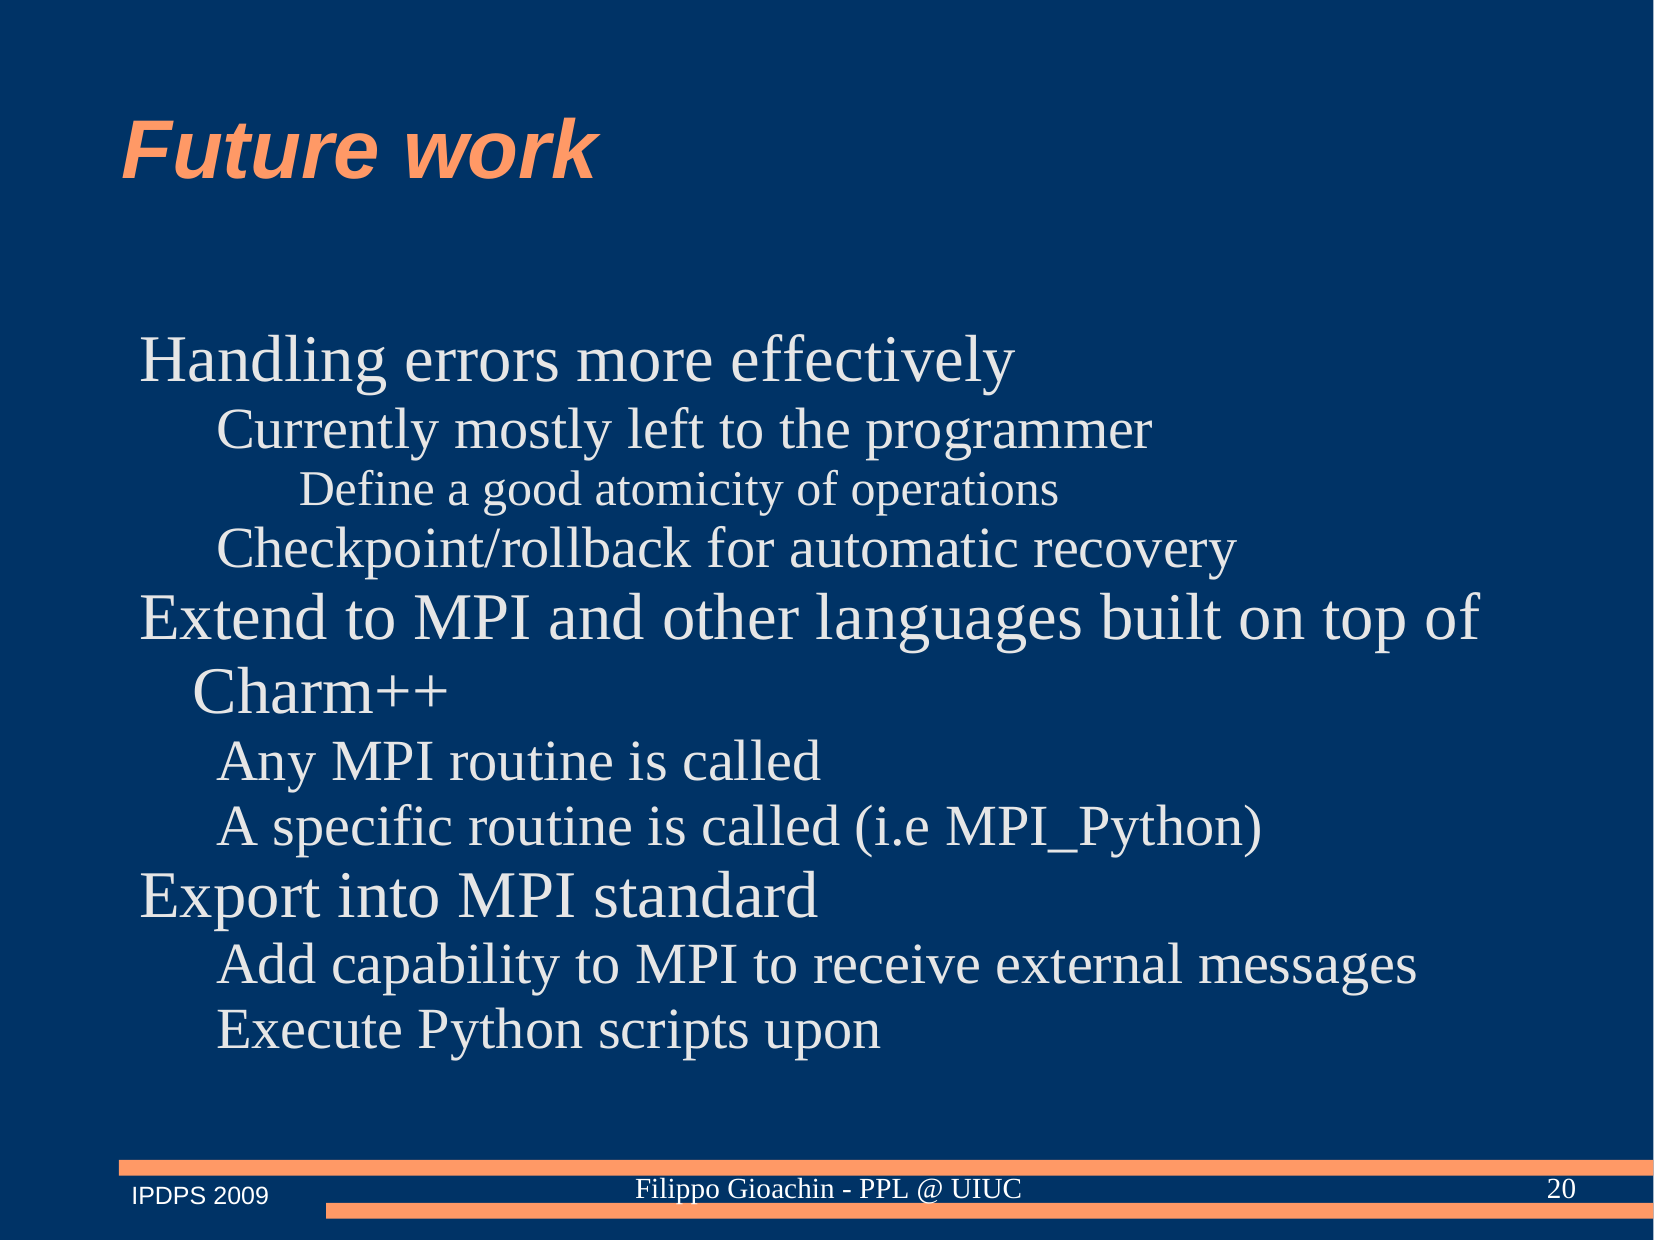

# Future work
Handling errors more effectively
Currently mostly left to the programmer
Define a good atomicity of operations
Checkpoint/rollback for automatic recovery
Extend to MPI and other languages built on top of Charm++
Any MPI routine is called
A specific routine is called (i.e MPI_Python)
Export into MPI standard
Add capability to MPI to receive external messages
Execute Python scripts upon
20
Filippo Gioachin - PPL @ UIUC